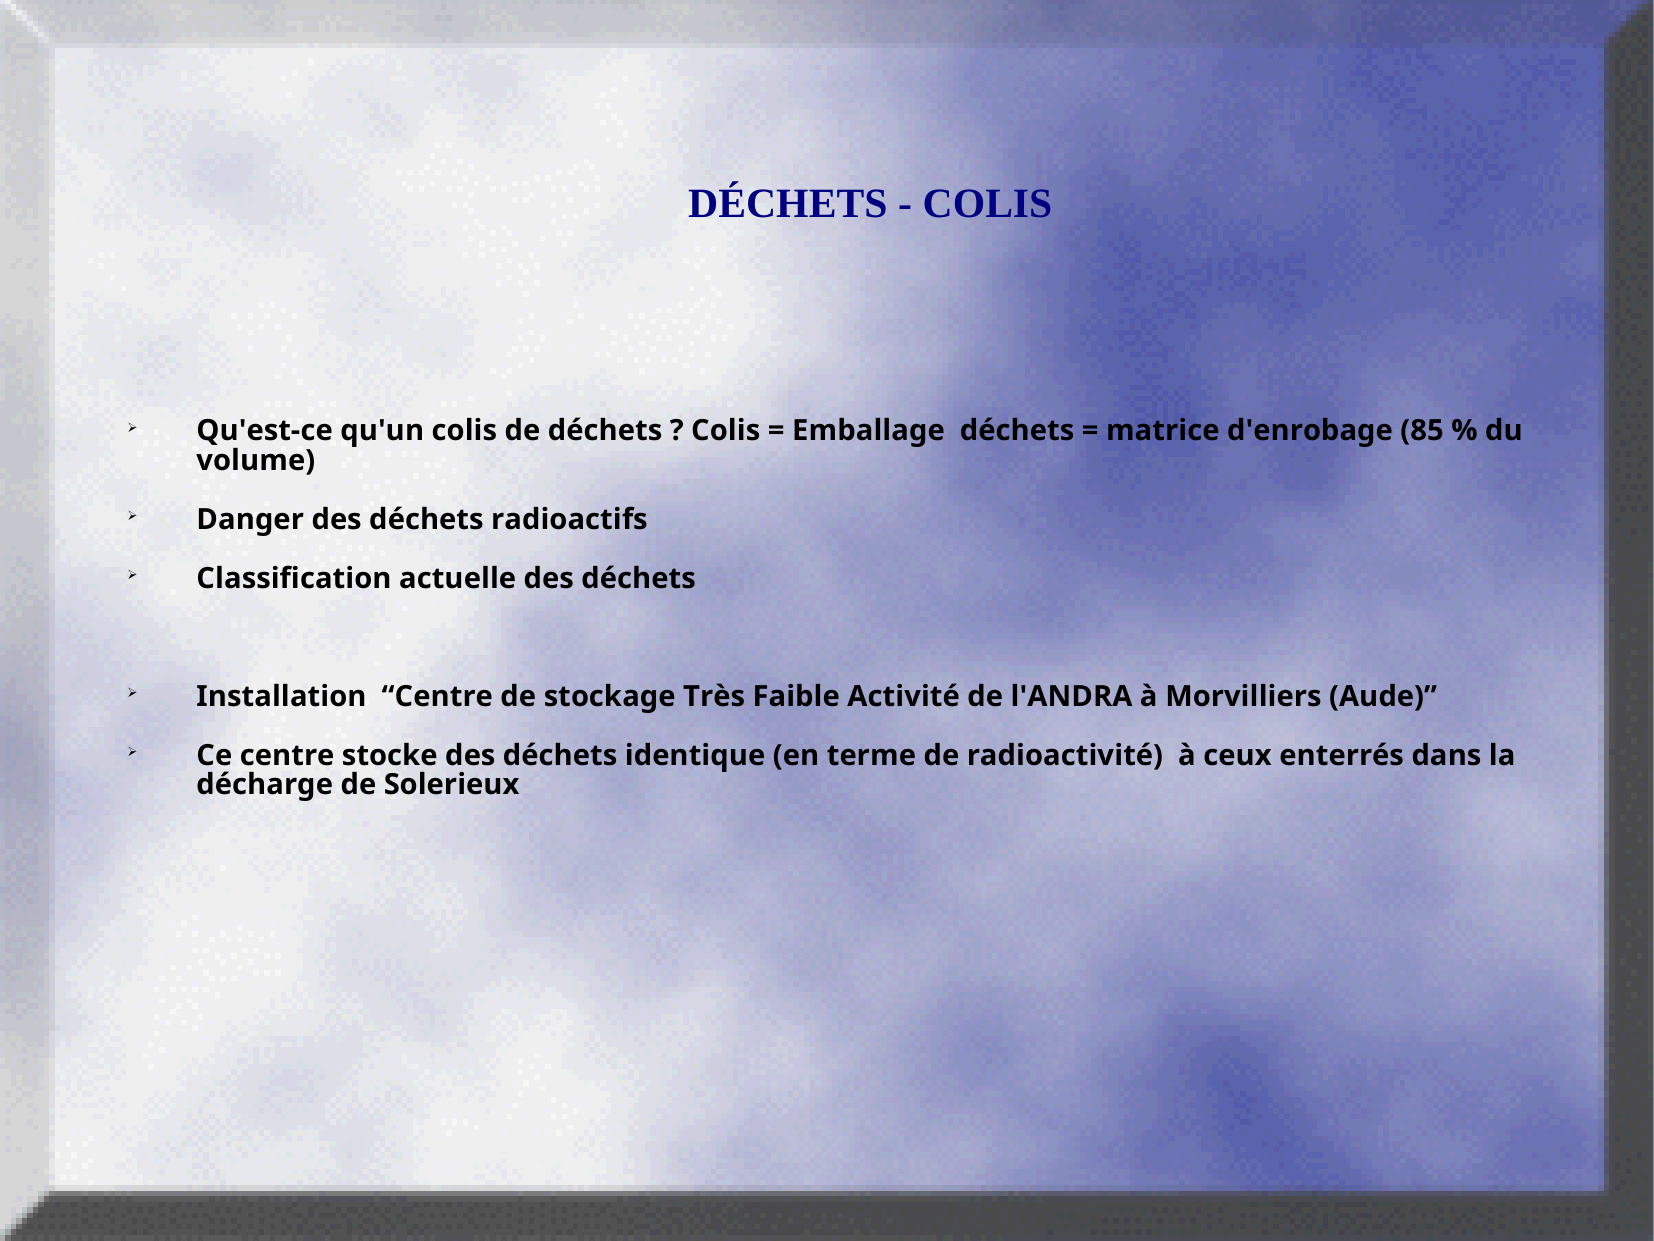

# DÉCHETS - COLIS
Qu'est-ce qu'un colis de déchets ? Colis = Emballage déchets = matrice d'enrobage (85 % du volume)
Danger des déchets radioactifs
Classification actuelle des déchets
Installation “Centre de stockage Très Faible Activité de l'ANDRA à Morvilliers (Aude)”
Ce centre stocke des déchets identique (en terme de radioactivité) à ceux enterrés dans la décharge de Solerieux